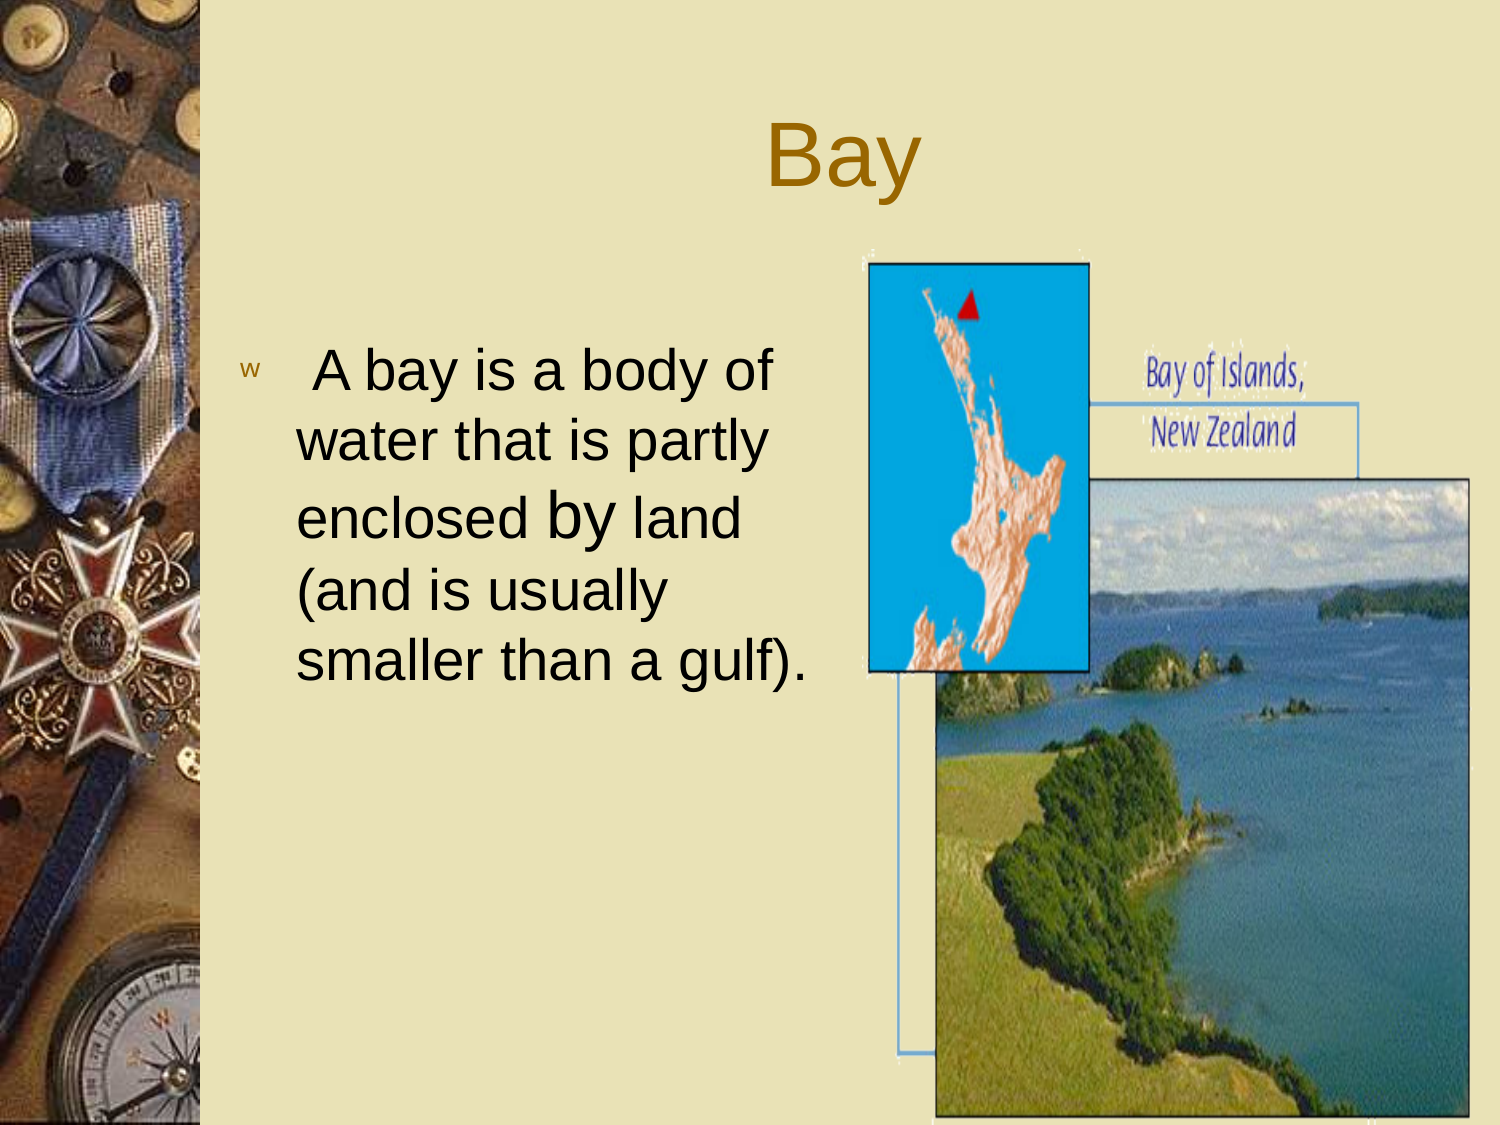

# Bay
 A bay is a body of water that is partly enclosed by land (and is usually smaller than a gulf).